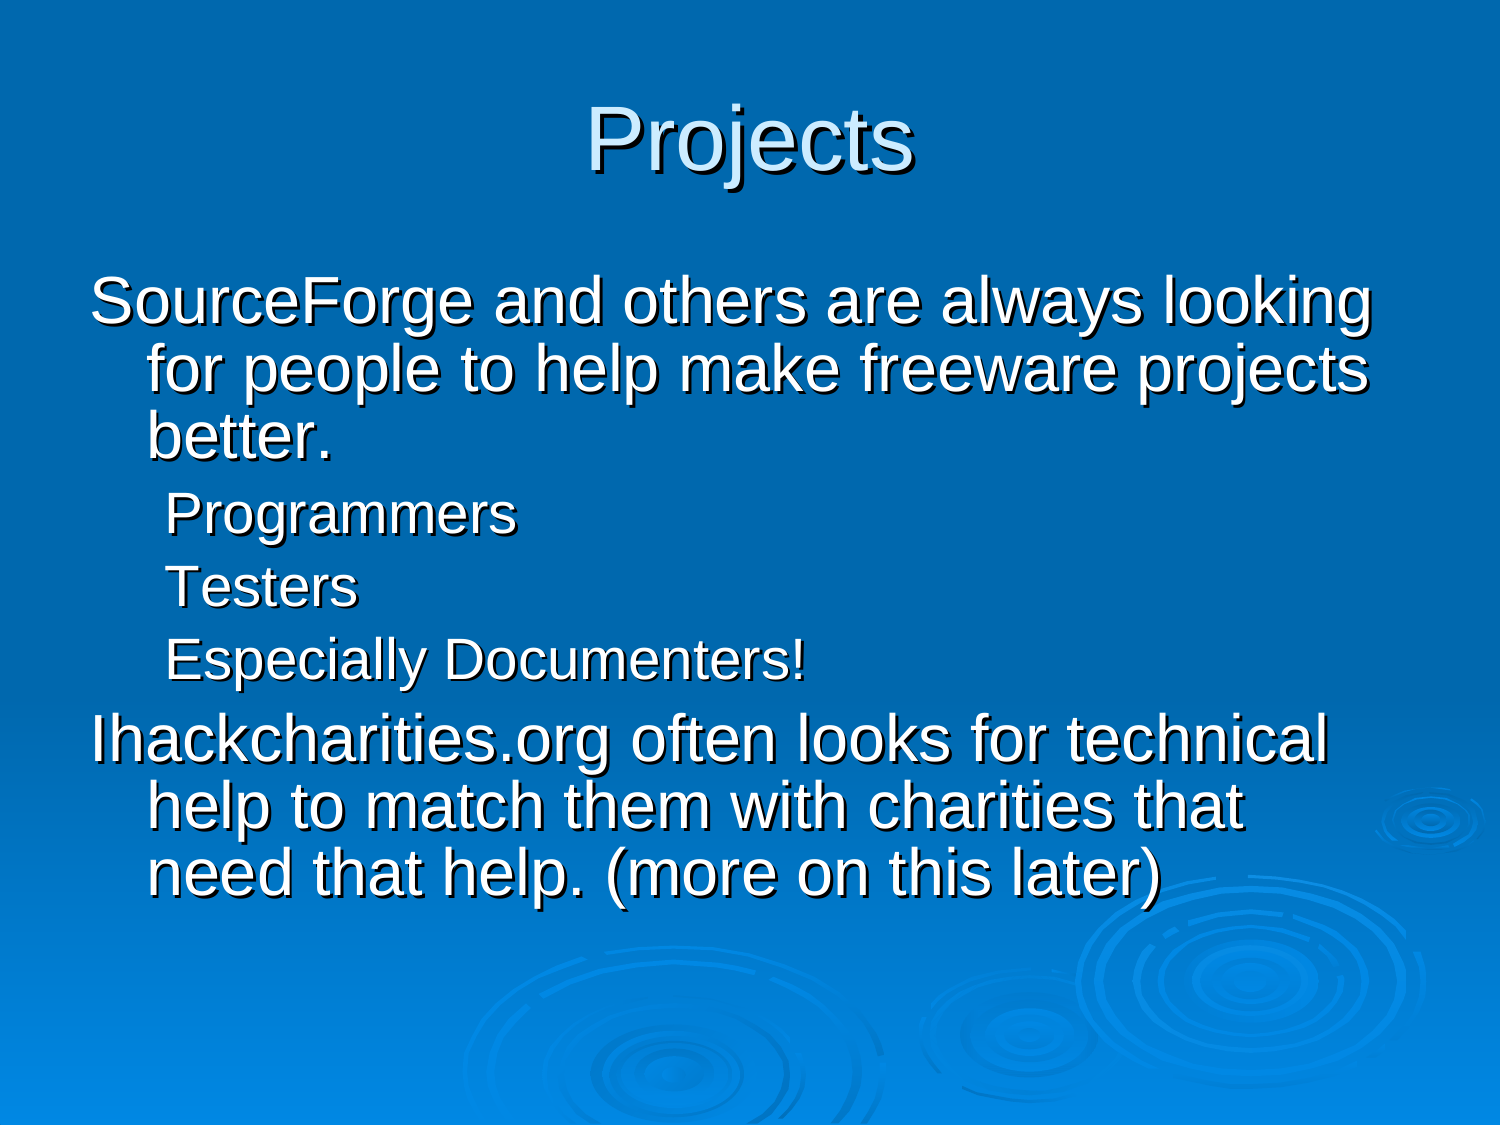

# Projects
SourceForge and others are always looking for people to help make freeware projects better.
Programmers
Testers
Especially Documenters!
Ihackcharities.org often looks for technical help to match them with charities that need that help. (more on this later)